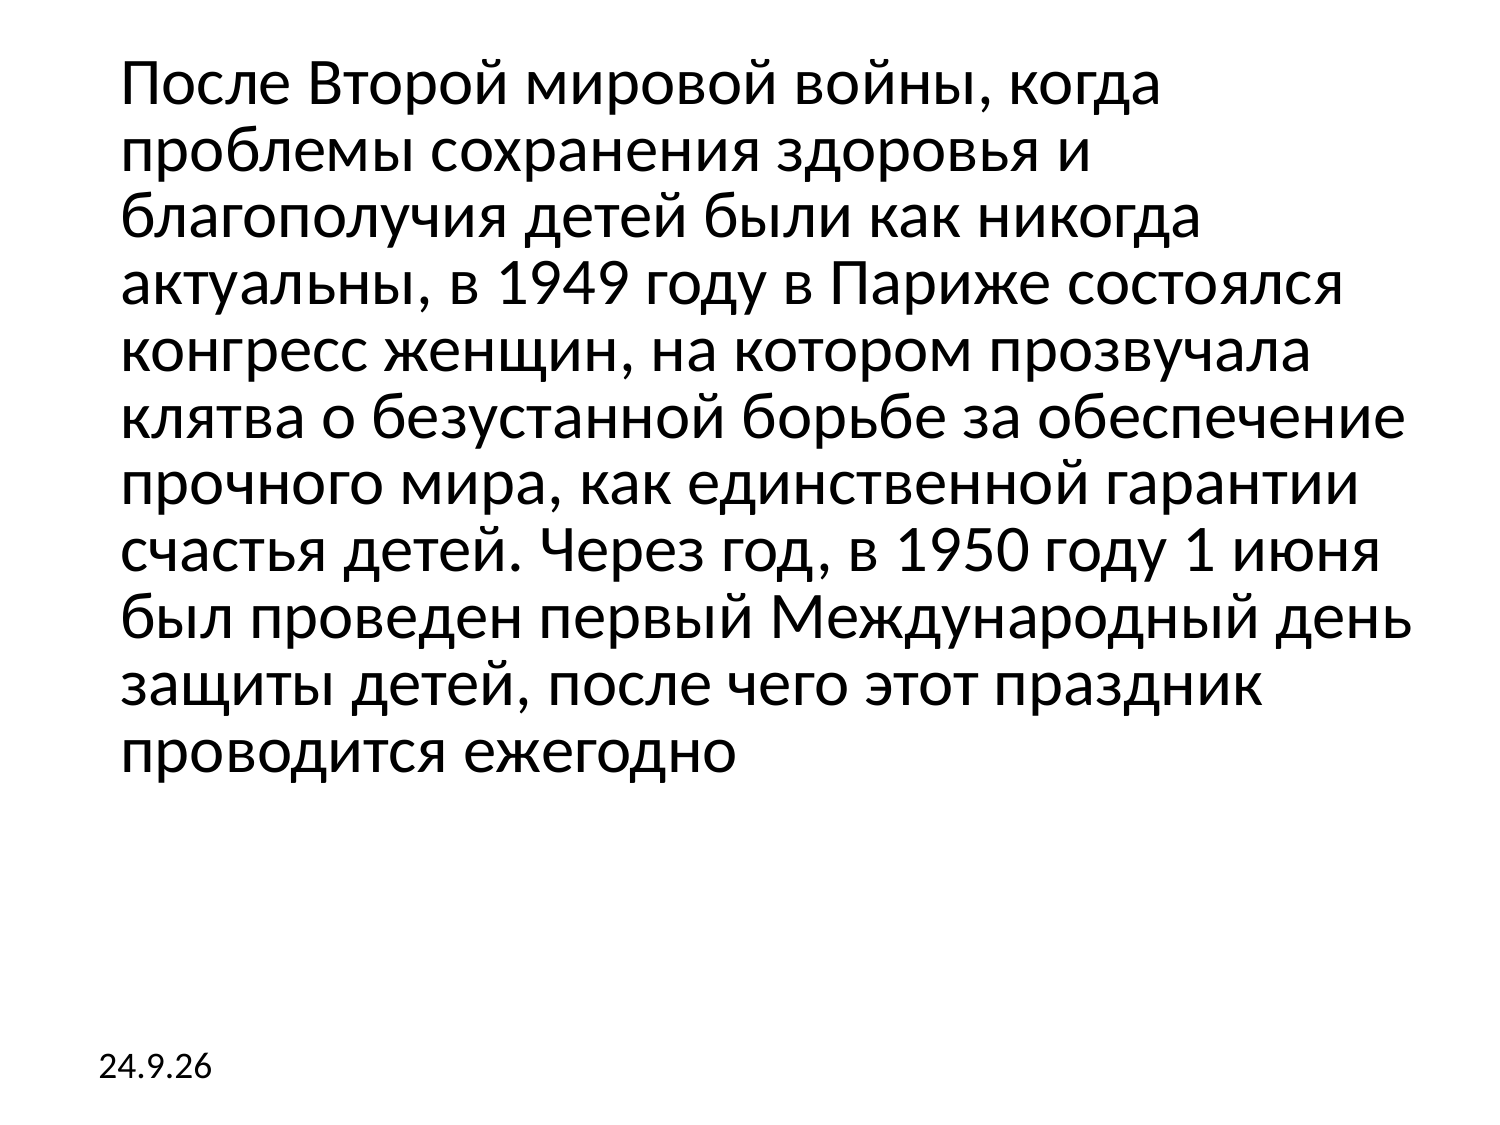

После Второй мировой войны, когда проблемы сохранения здоровья и благополучия детей были как никогда актуальны, в 1949 году в Париже состоялся конгресс женщин, на котором прозвучала клятва о безустанной борьбе за обеспечение прочного мира, как единственной гарантии счастья детей. Через год, в 1950 году 1 июня был проведен первый Международный день защиты детей, после чего этот праздник проводится ежегодно